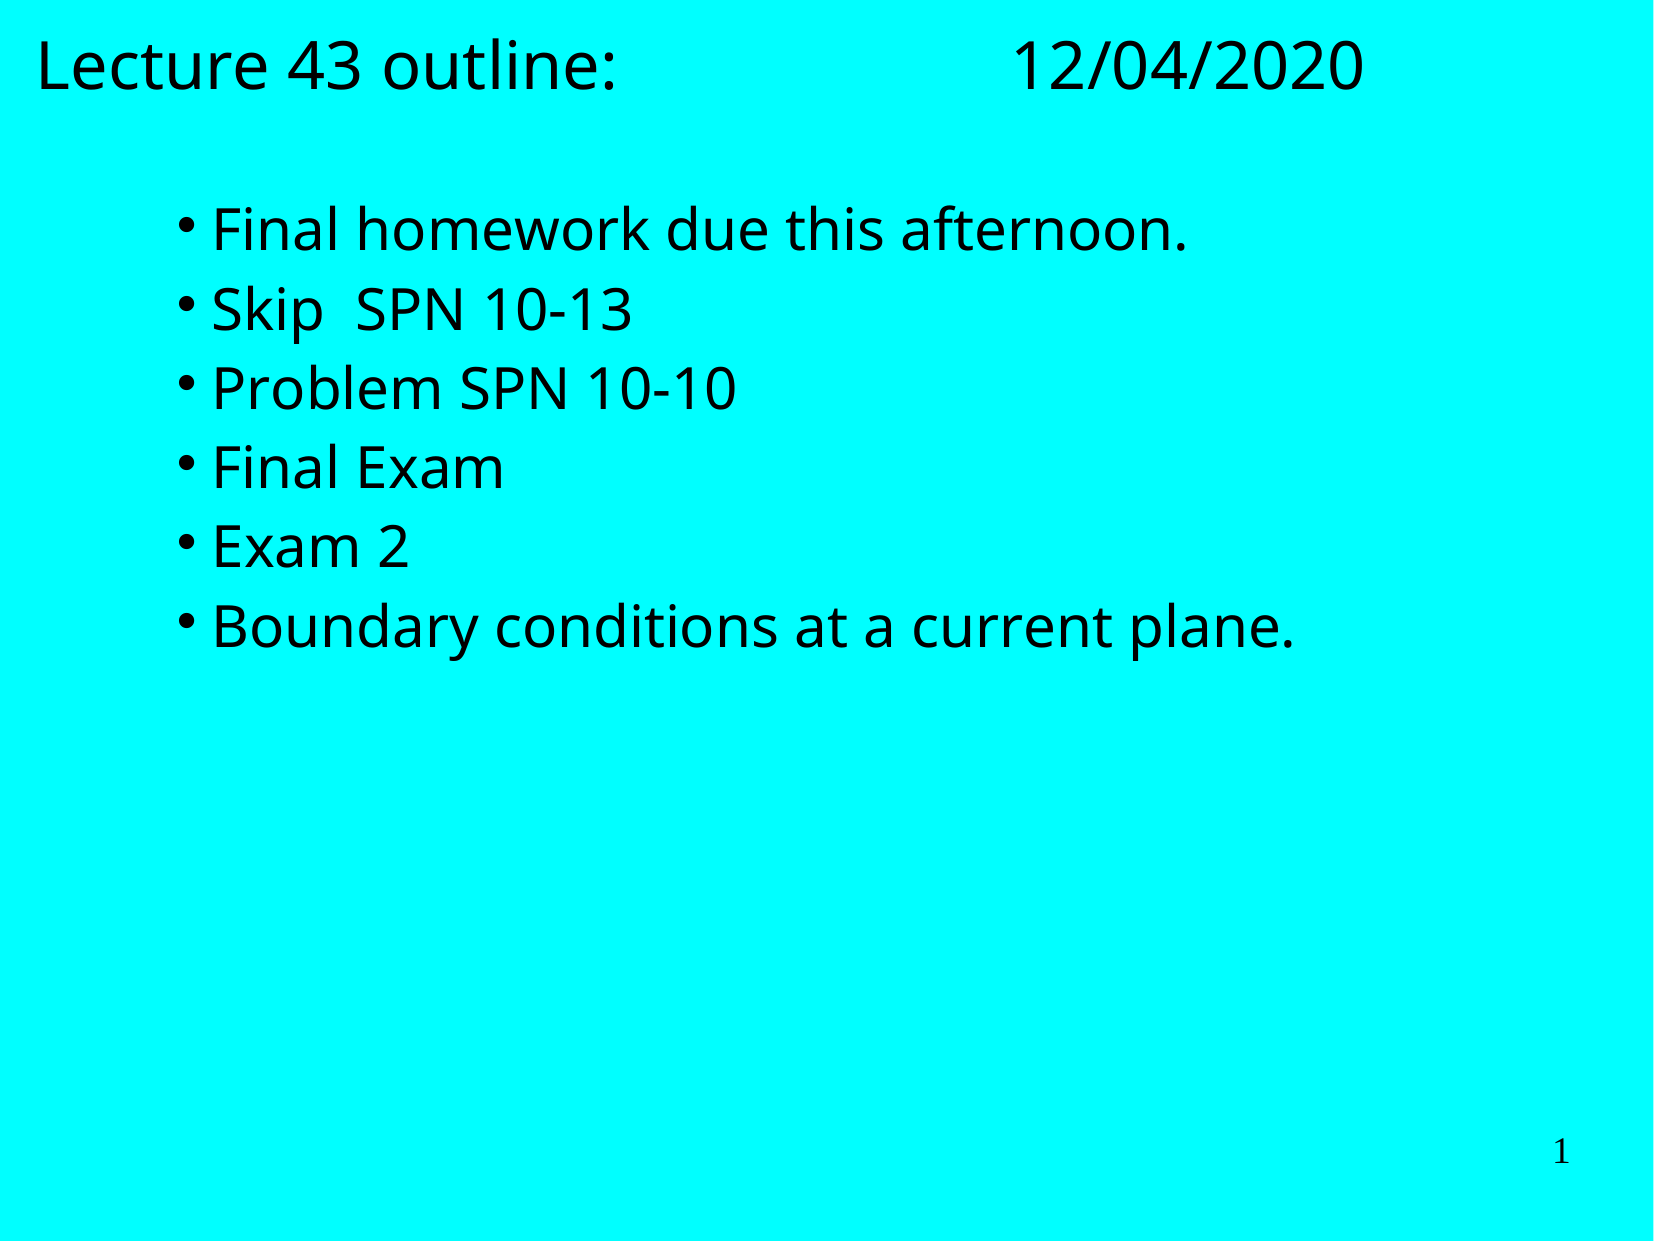

Lecture 43 outline:						12/04/2020
Final homework due this afternoon.
Skip SPN 10-13
Problem SPN 10-10
Final Exam
Exam 2
Boundary conditions at a current plane.
1